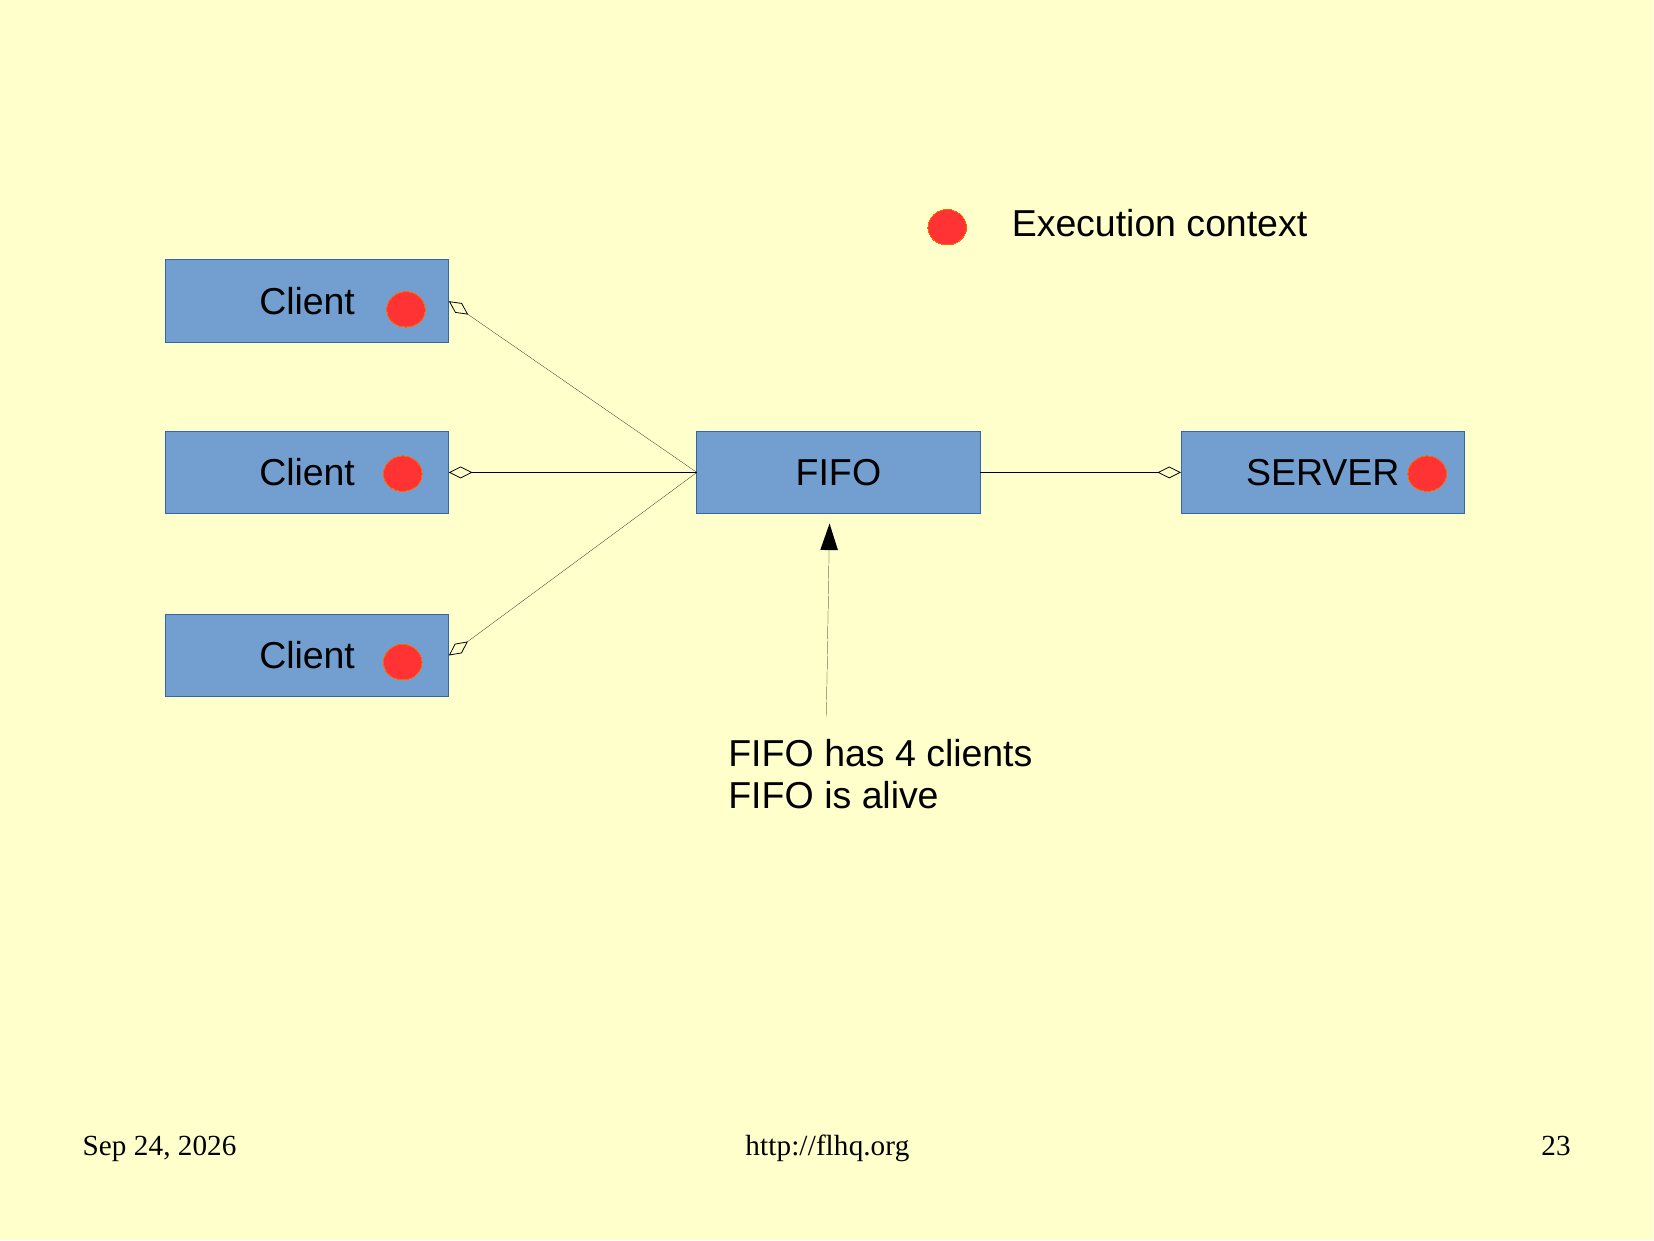

Execution context
Client
Client
FIFO
SERVER
Client
FIFO has 4 clients
FIFO is alive
http://flhq.org
23